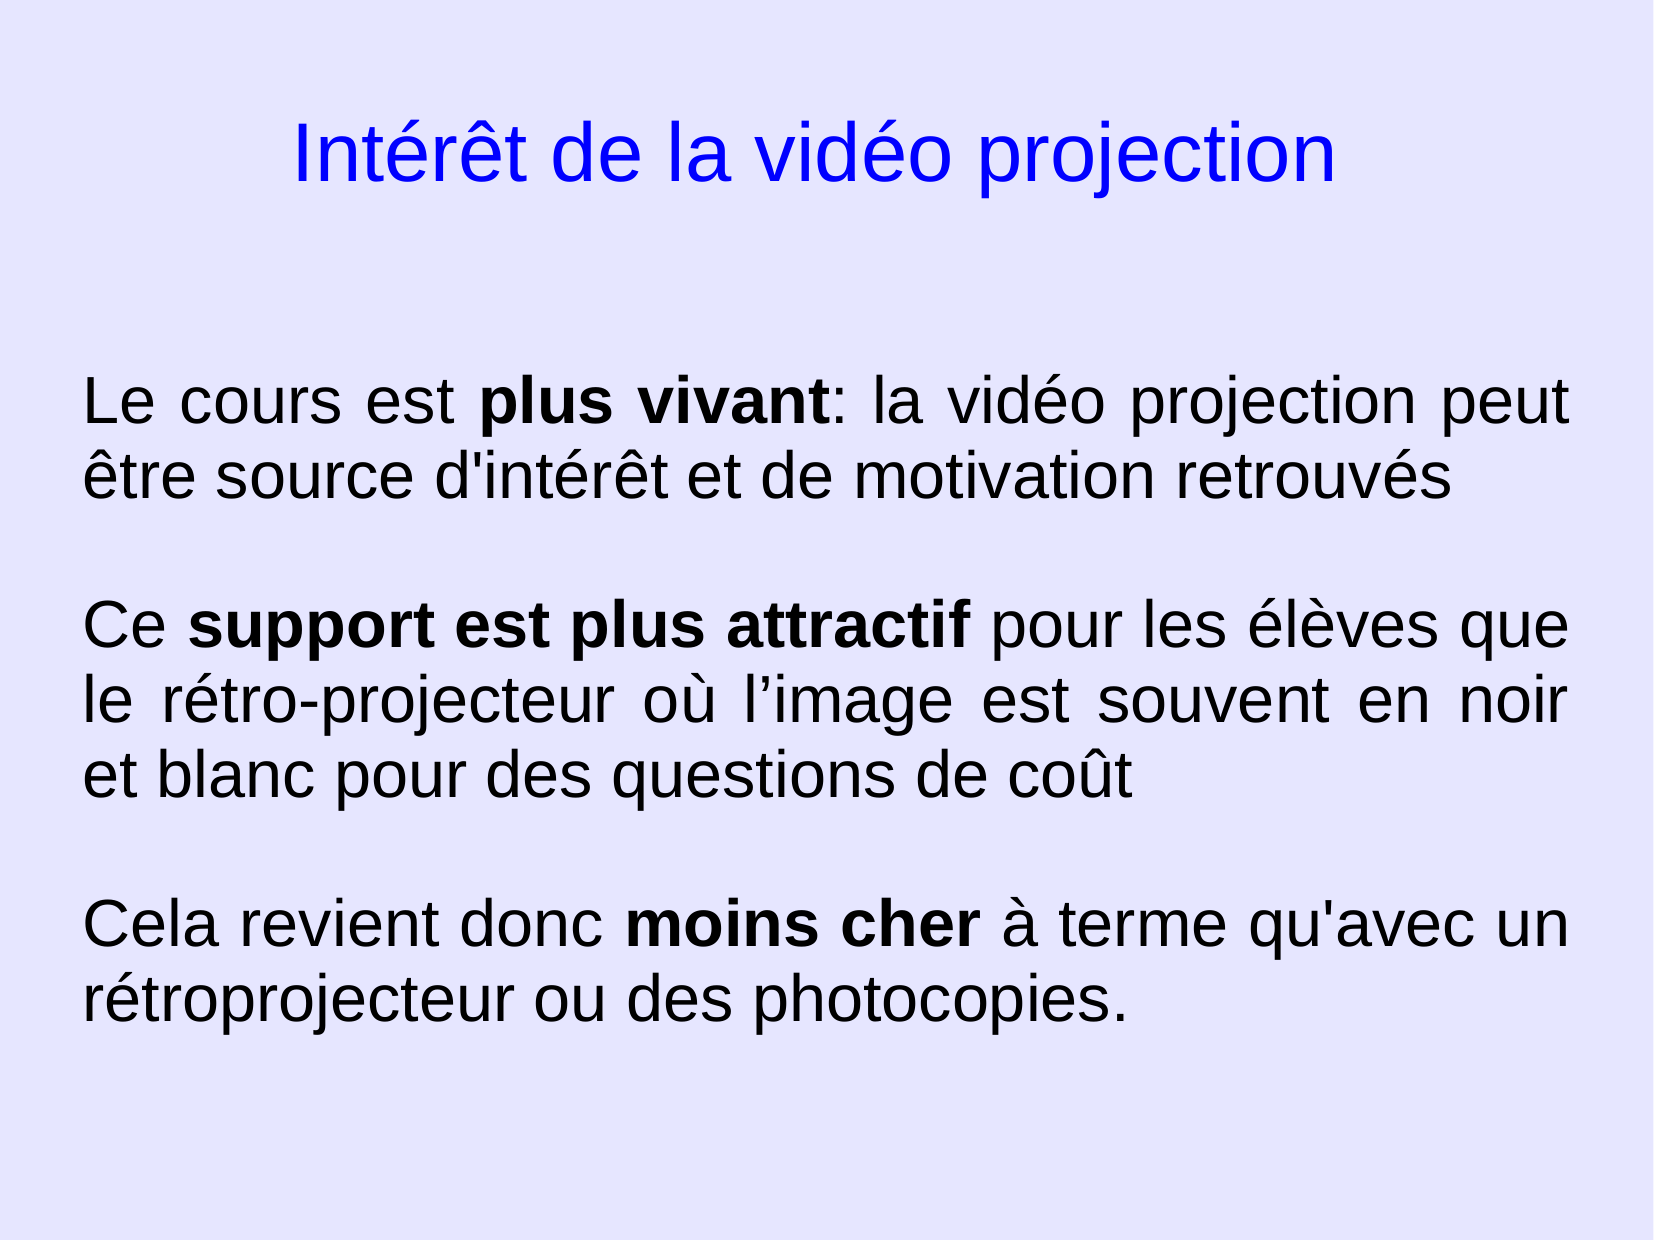

# Intérêt de la vidéo projection
Le cours est plus vivant: la vidéo projection peut être source d'intérêt et de motivation retrouvés
Ce support est plus attractif pour les élèves que le rétro-projecteur où l’image est souvent en noir et blanc pour des questions de coût
Cela revient donc moins cher à terme qu'avec un rétroprojecteur ou des photocopies.